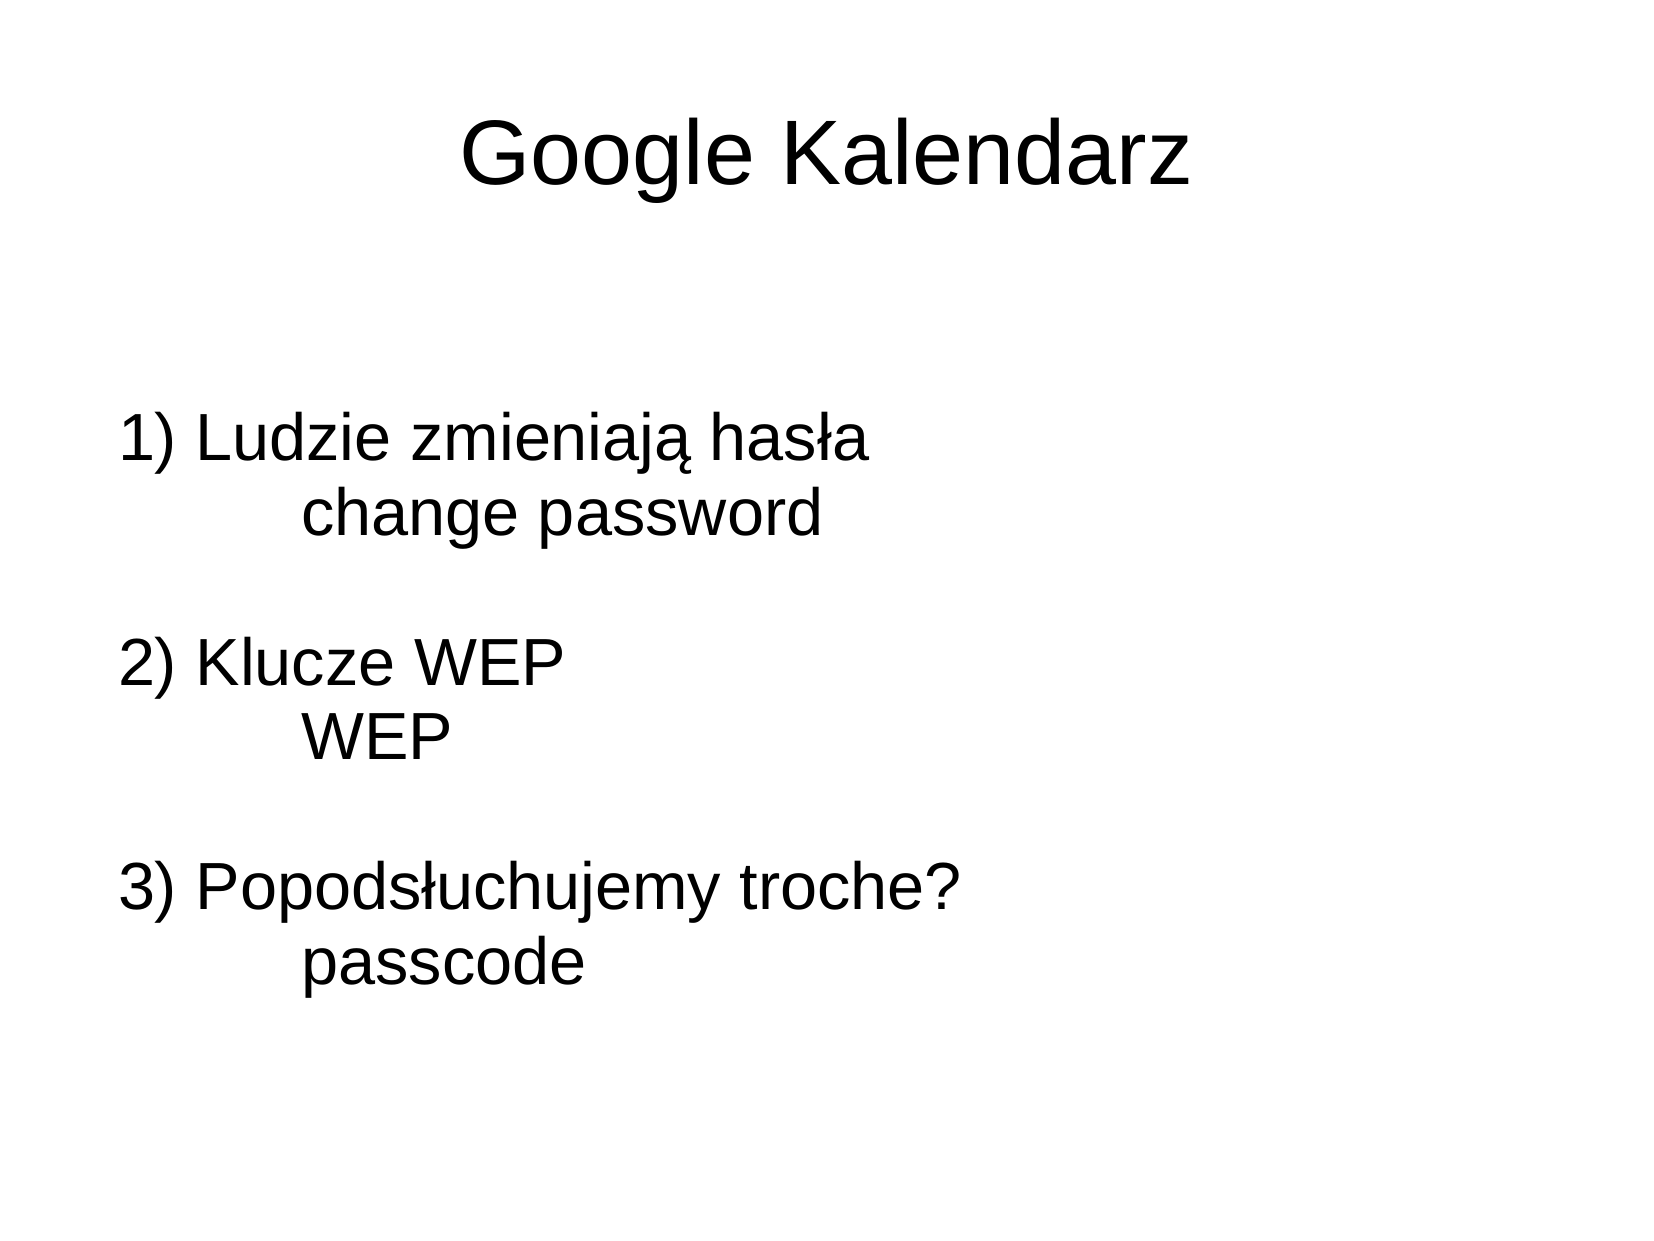

# Google Kalendarz
1) Ludzie zmieniają hasła
		change password
2) Klucze WEP
		WEP
3) Popodsłuchujemy troche?
		passcode